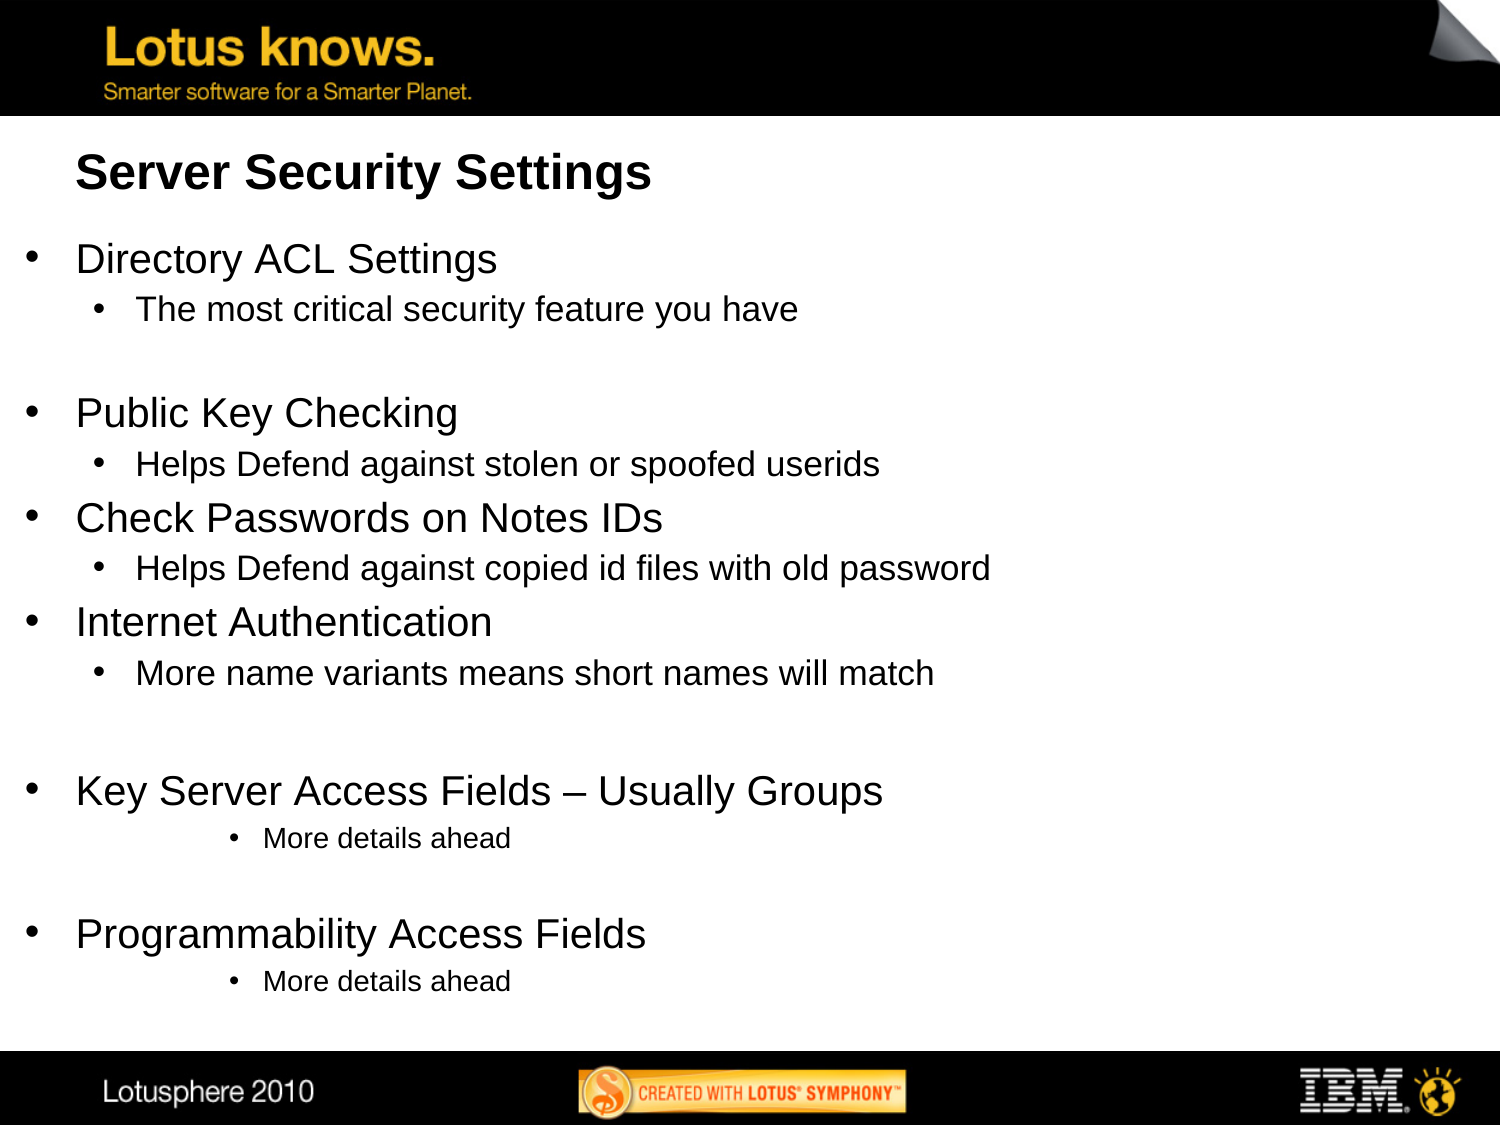

# Server Security Settings
Directory ACL Settings
The most critical security feature you have
Public Key Checking
Helps Defend against stolen or spoofed userids
Check Passwords on Notes IDs
Helps Defend against copied id files with old password
Internet Authentication
More name variants means short names will match
Key Server Access Fields – Usually Groups
More details ahead
Programmability Access Fields
More details ahead